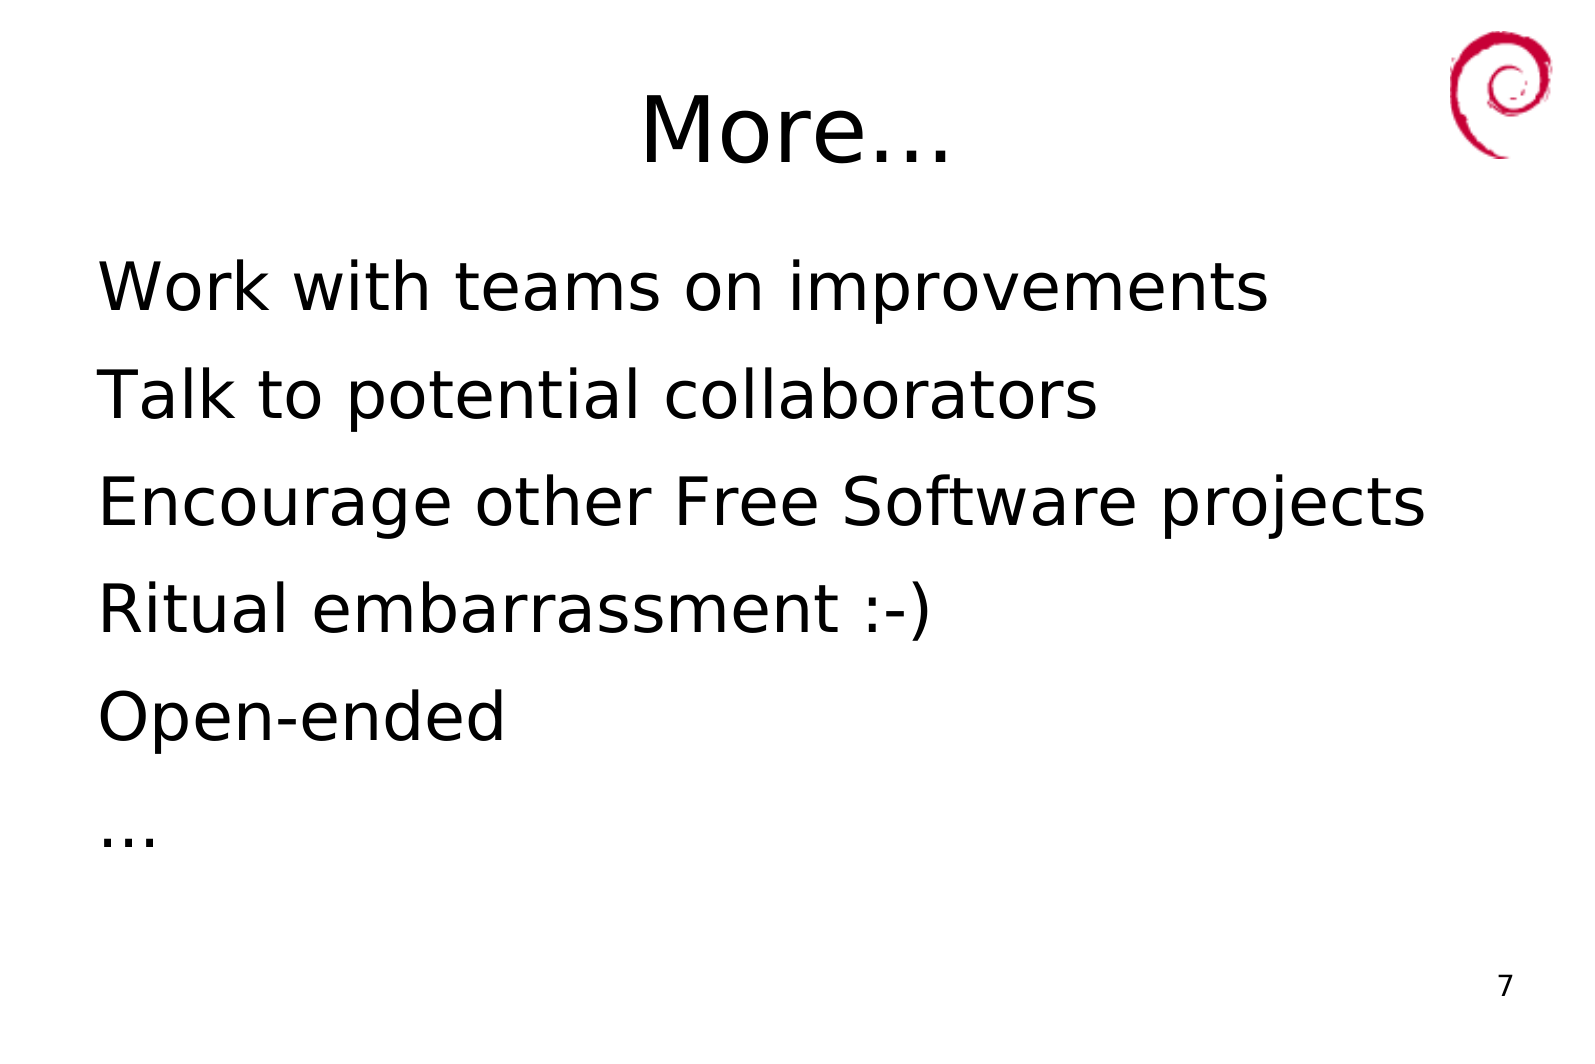

# More...
Work with teams on improvements
Talk to potential collaborators
Encourage other Free Software projects
Ritual embarrassment :-)
Open-ended
...
7